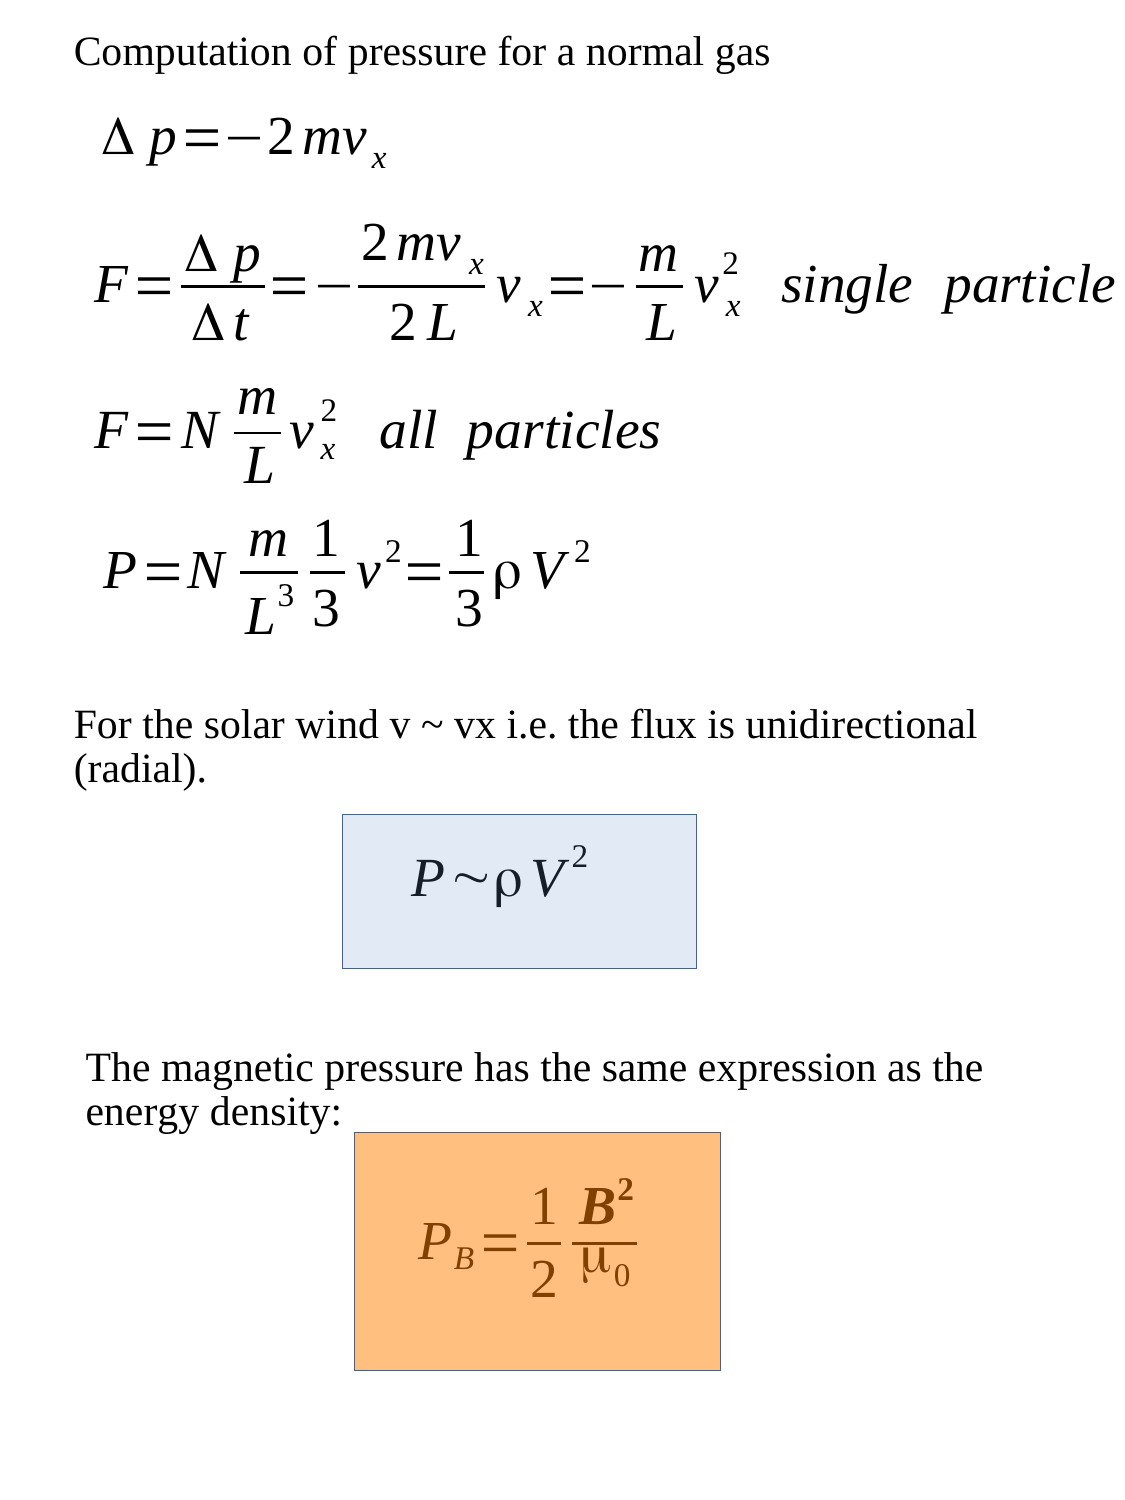

Computation of pressure for a normal gas
For the solar wind v ~ vx i.e. the flux is unidirectional (radial).
The magnetic pressure has the same expression as the energy density: